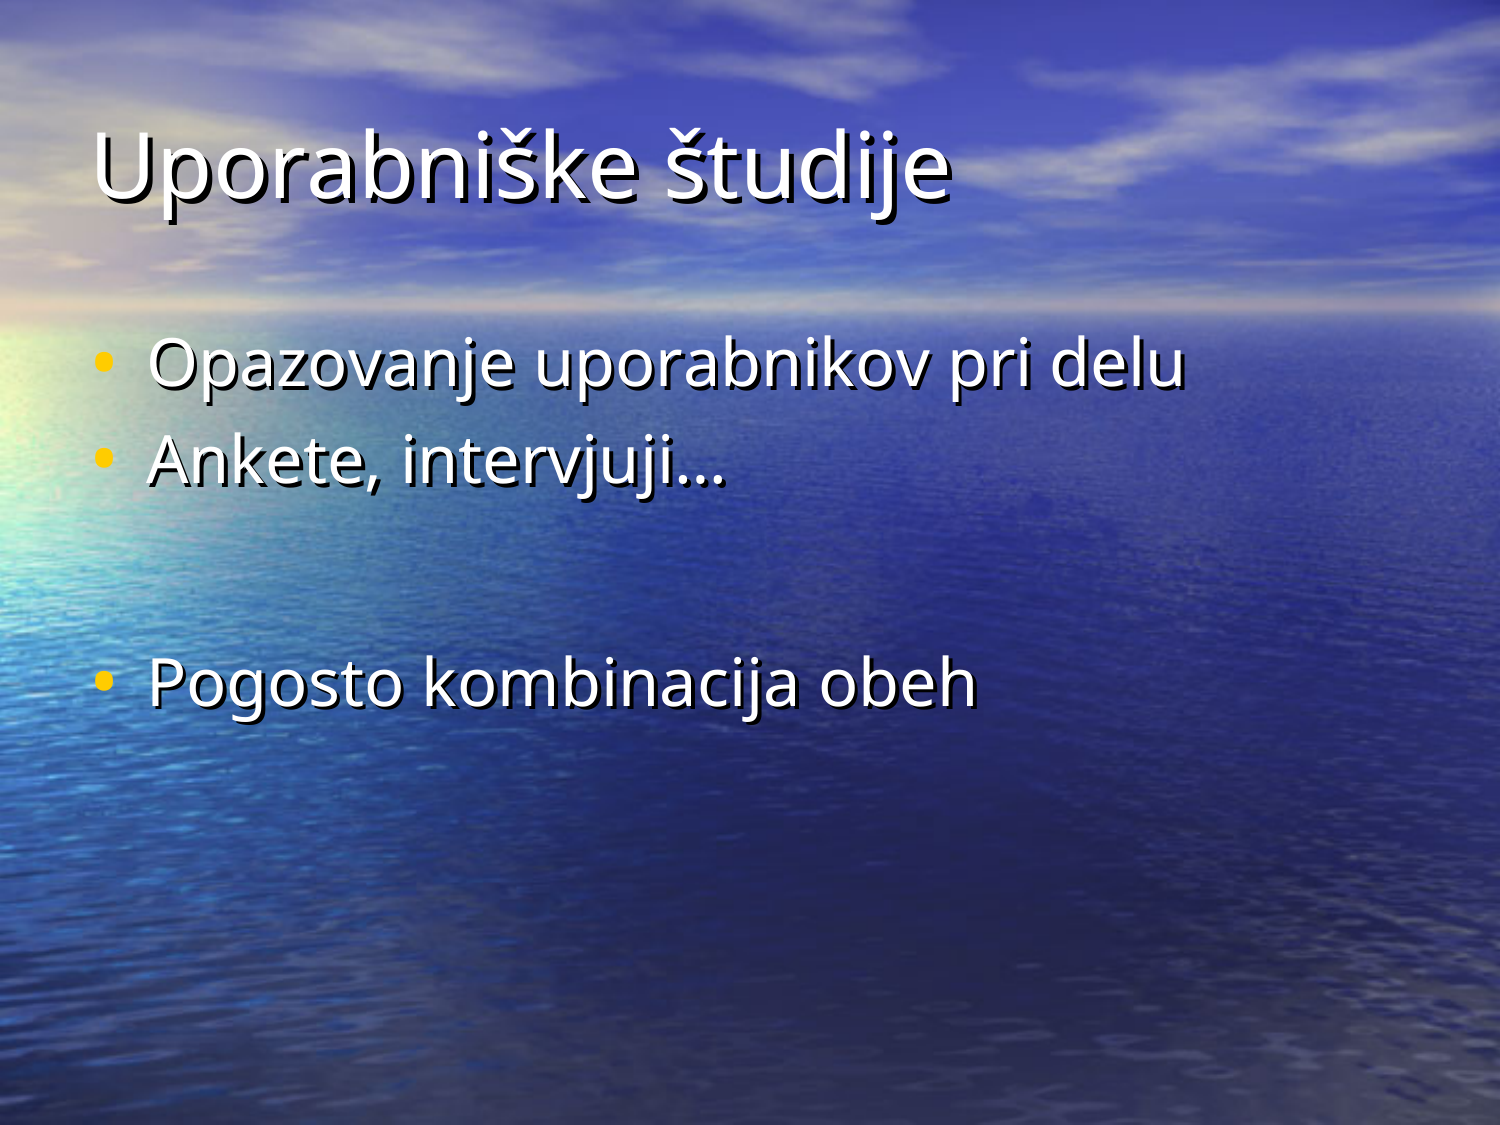

# Uporabniške študije
Opazovanje uporabnikov pri delu
Ankete, intervjuji…
Pogosto kombinacija obeh